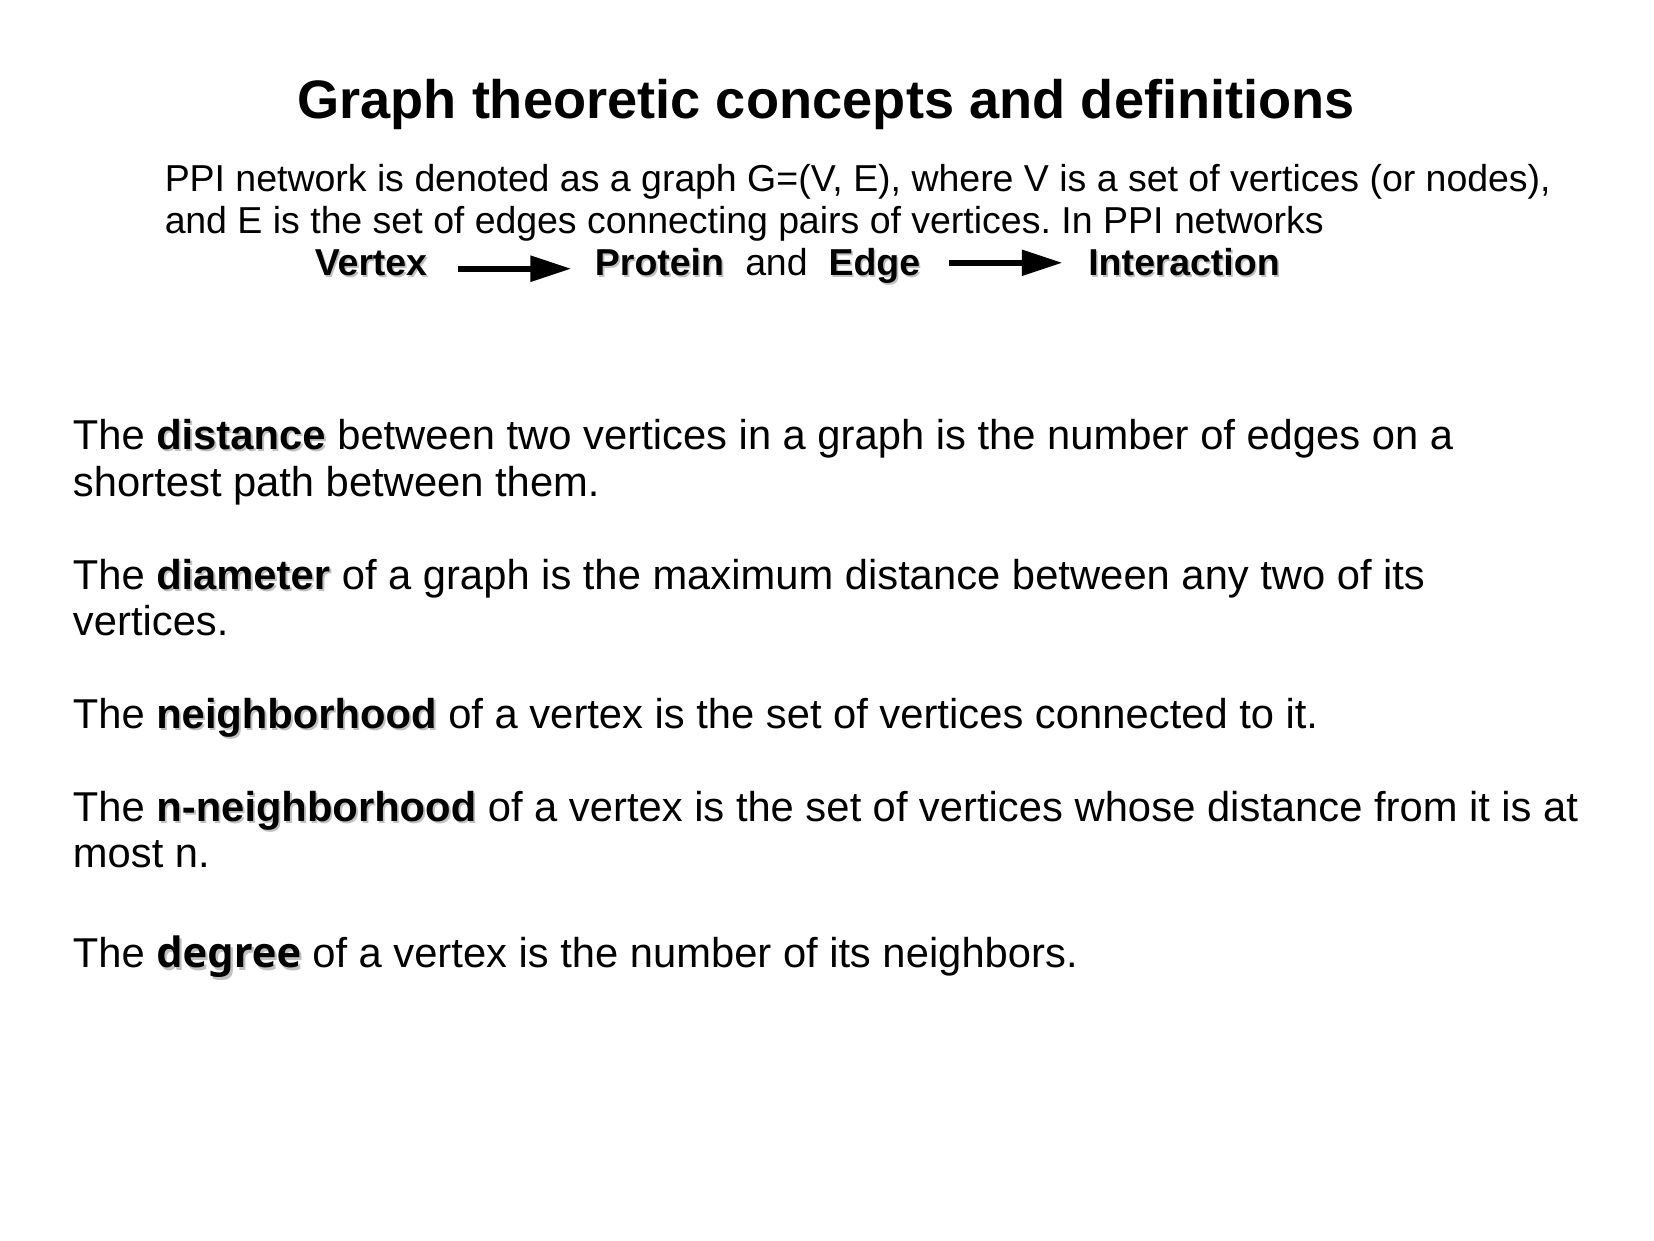

Graph theoretic concepts and definitions
PPI network is denoted as a graph G=(V, E), where V is a set of vertices (or nodes), and E is the set of edges connecting pairs of vertices. In PPI networks
		Vertex Protein and Edge Interaction
The distance between two vertices in a graph is the number of edges on a shortest path between them.
The diameter of a graph is the maximum distance between any two of its vertices.
The neighborhood of a vertex is the set of vertices connected to it.
The n-neighborhood of a vertex is the set of vertices whose distance from it is at most n.
The degree of a vertex is the number of its neighbors.